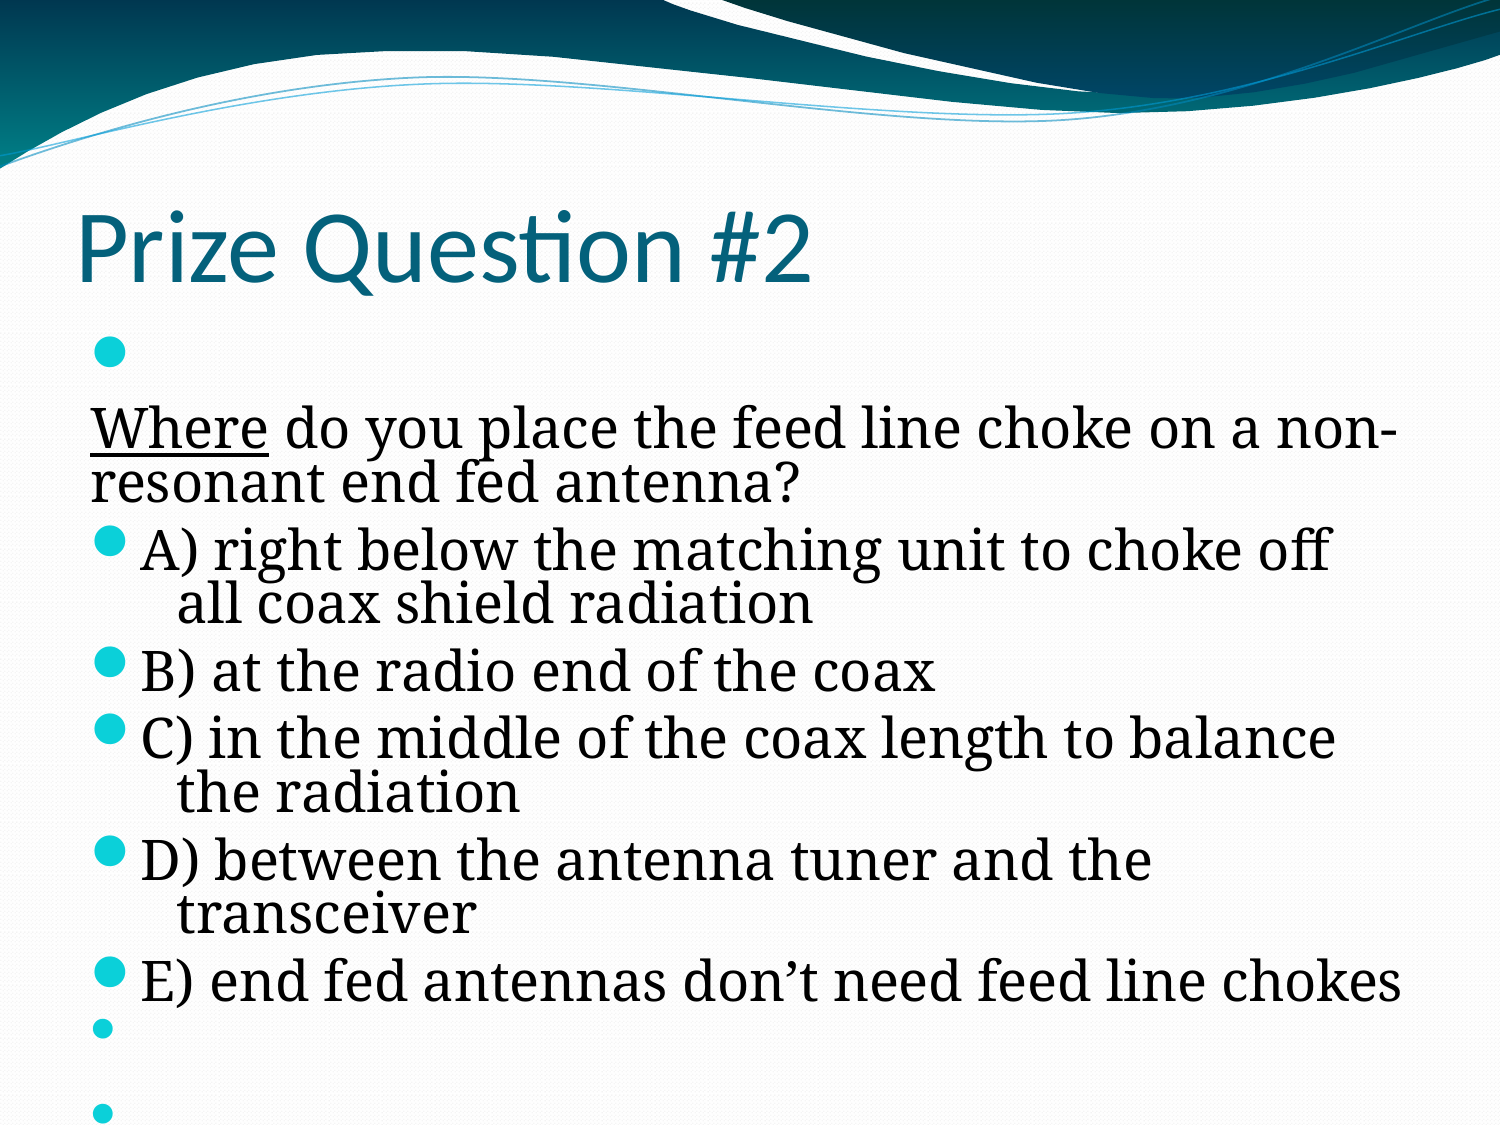

# Prize Question #2
Where do you place the feed line choke on a non-resonant end fed antenna?
A) right below the matching unit to choke off all coax shield radiation
B) at the radio end of the coax
C) in the middle of the coax length to balance the radiation
D) between the antenna tuner and the transceiver
E) end fed antennas don’t need feed line chokes